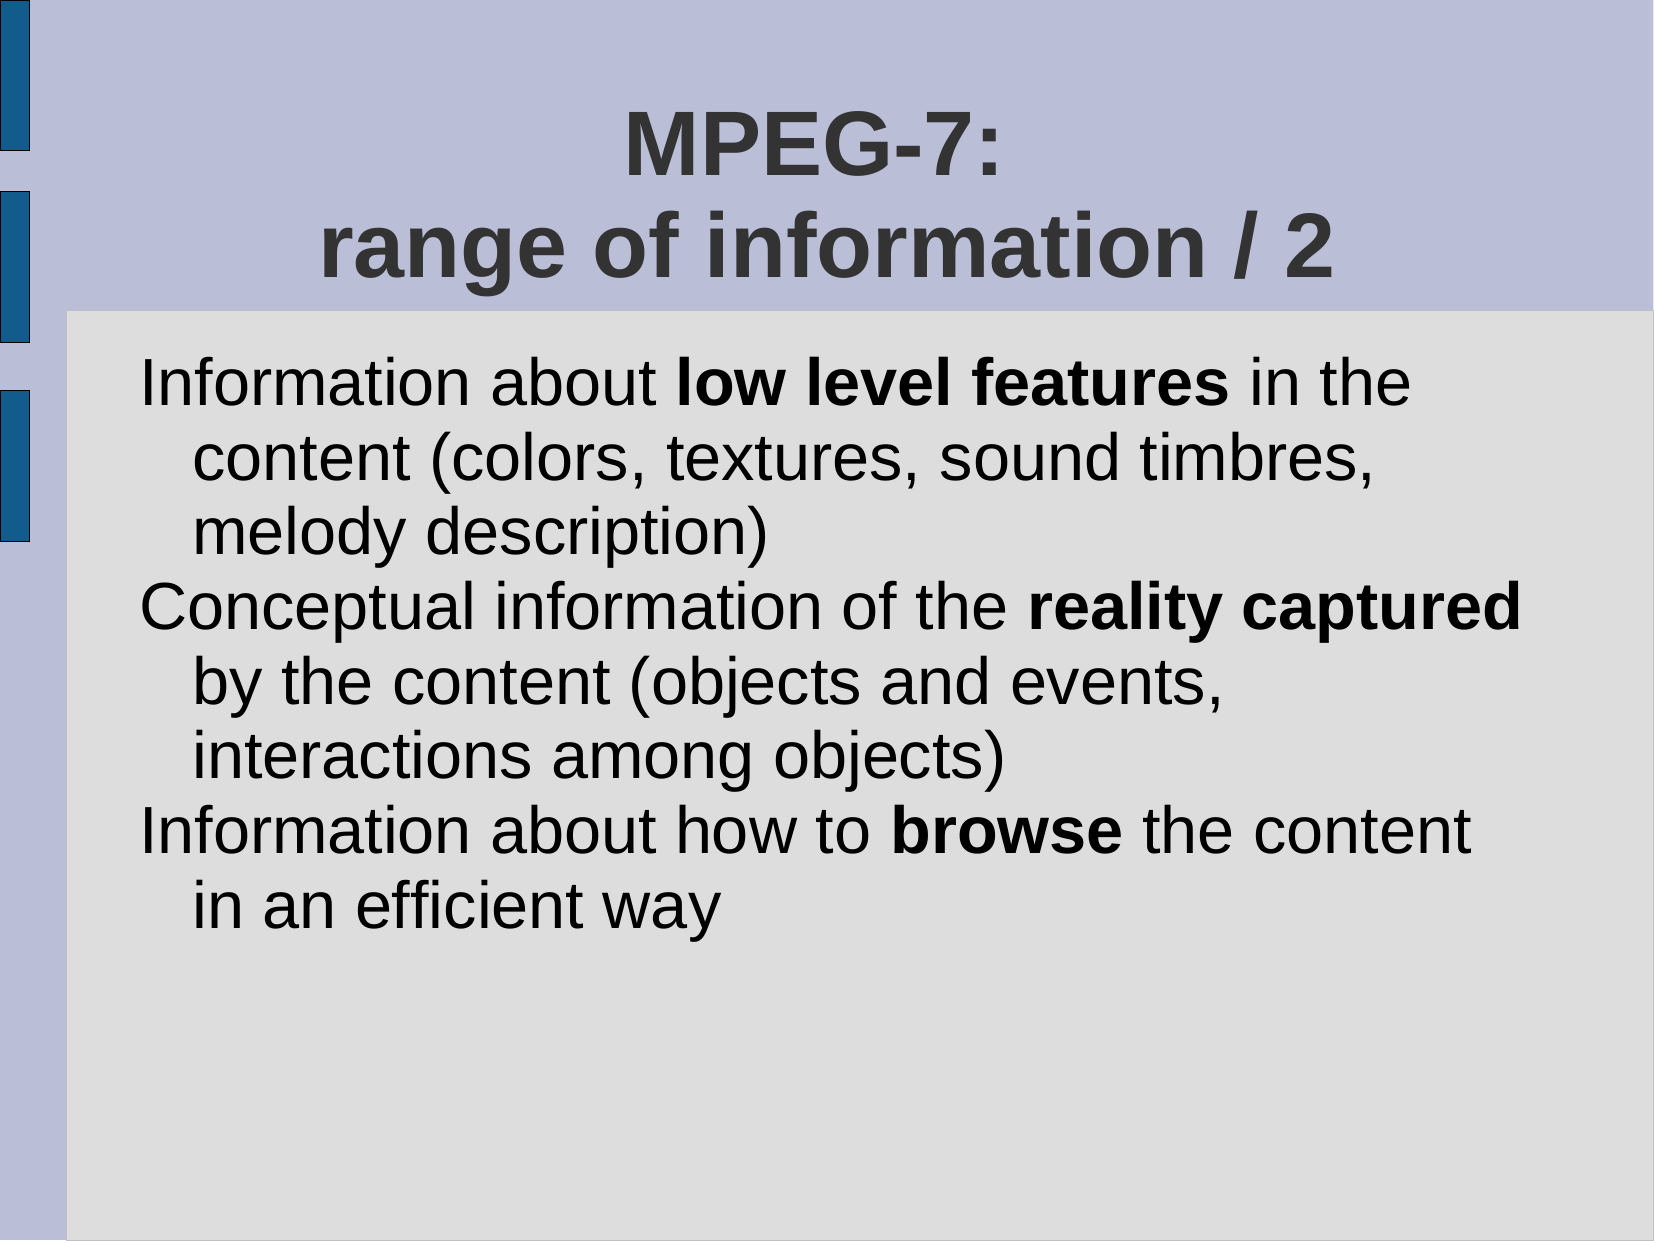

# MPEG-7: range of information / 2
Information about low level features in the content (colors, textures, sound timbres, melody description)
Conceptual information of the reality captured by the content (objects and events, interactions among objects)
Information about how to browse the content in an efficient way